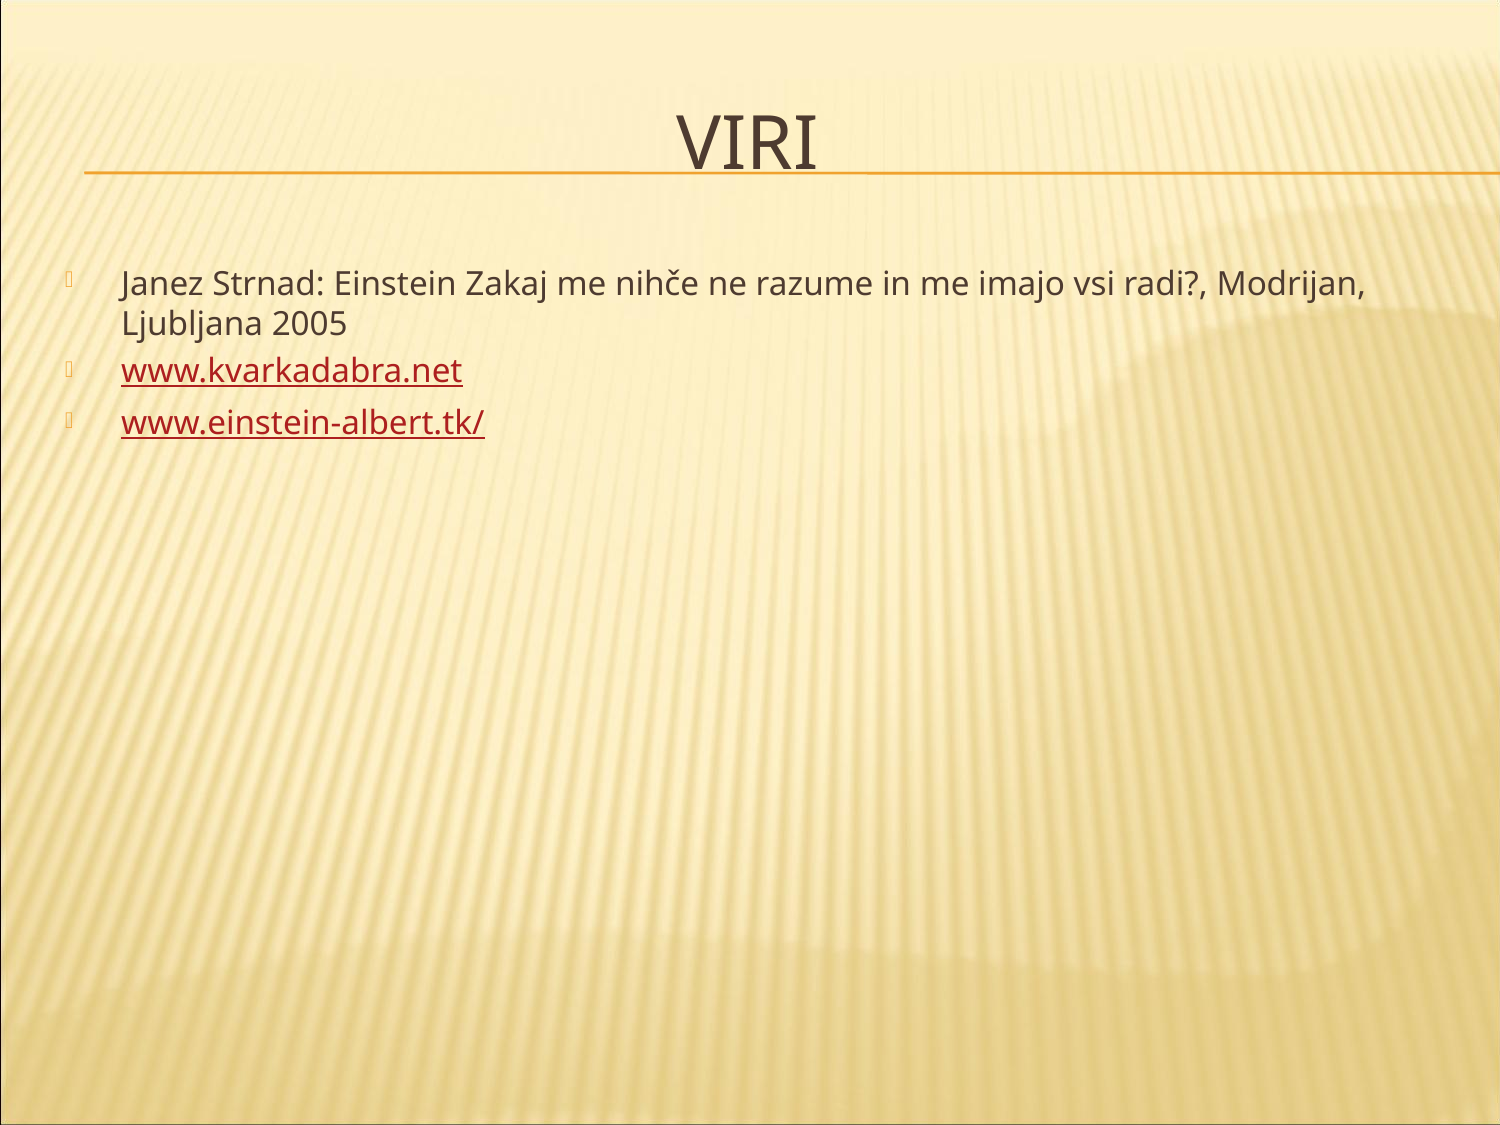

# Viri
Janez Strnad: Einstein Zakaj me nihče ne razume in me imajo vsi radi?, Modrijan, Ljubljana 2005
www.kvarkadabra.net
www.einstein-albert.tk/